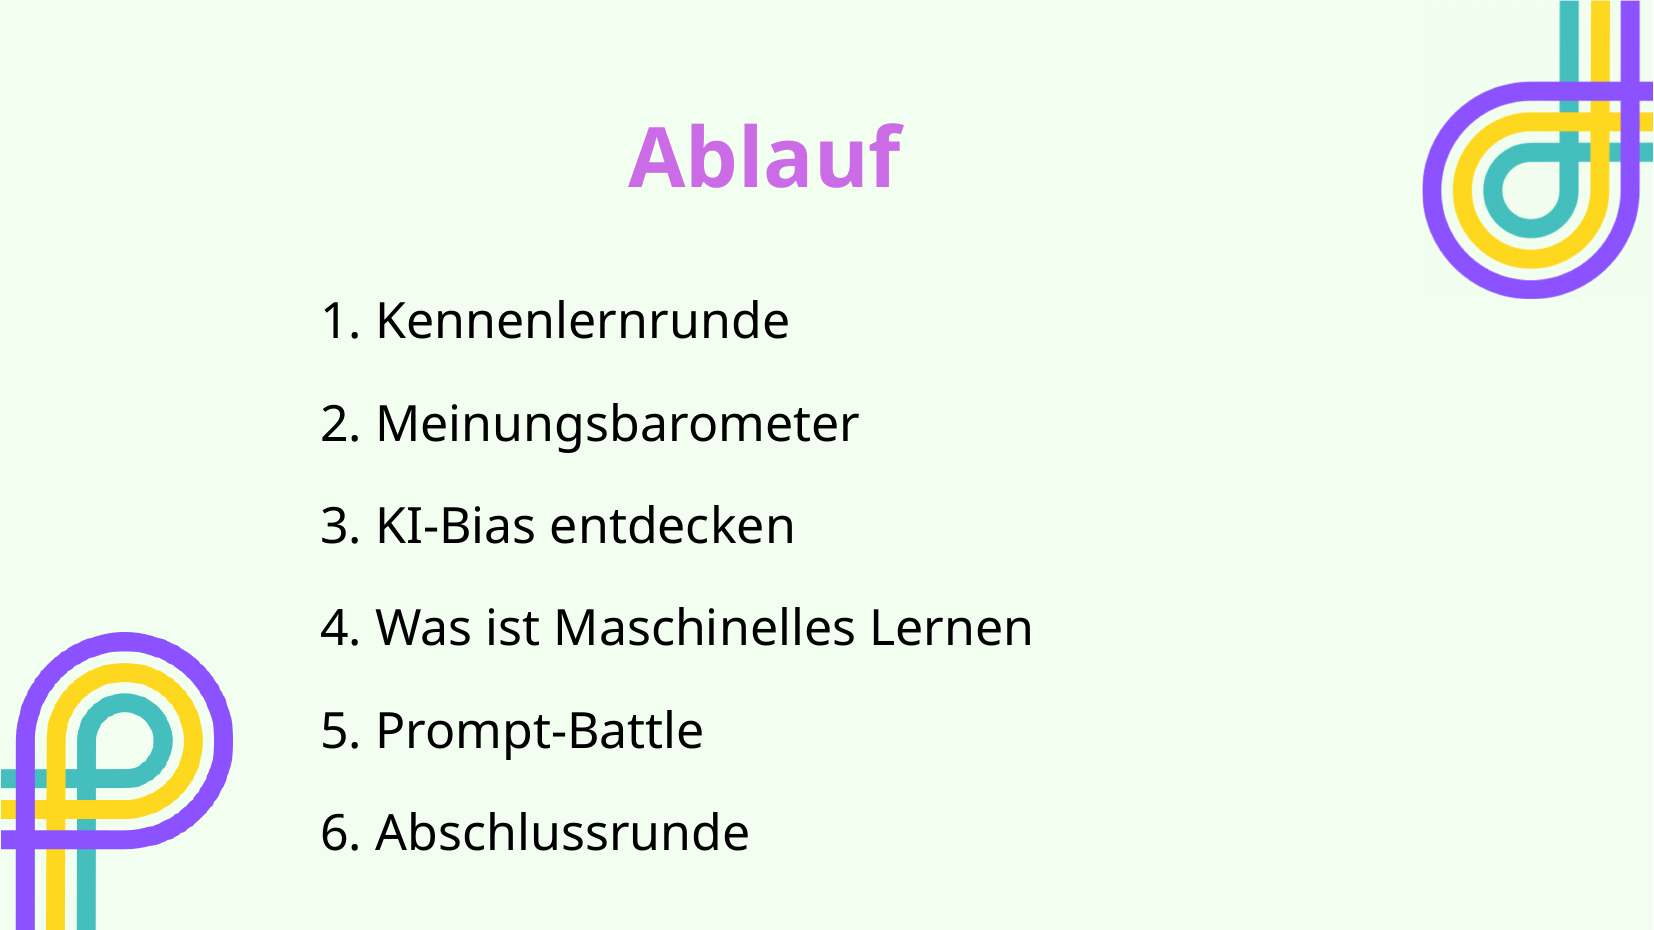

Ablauf
1. Kennenlernrunde
2. Meinungsbarometer
3. KI-Bias entdecken
4. Was ist Maschinelles Lernen
5. Prompt-Battle
6. Abschlussrunde